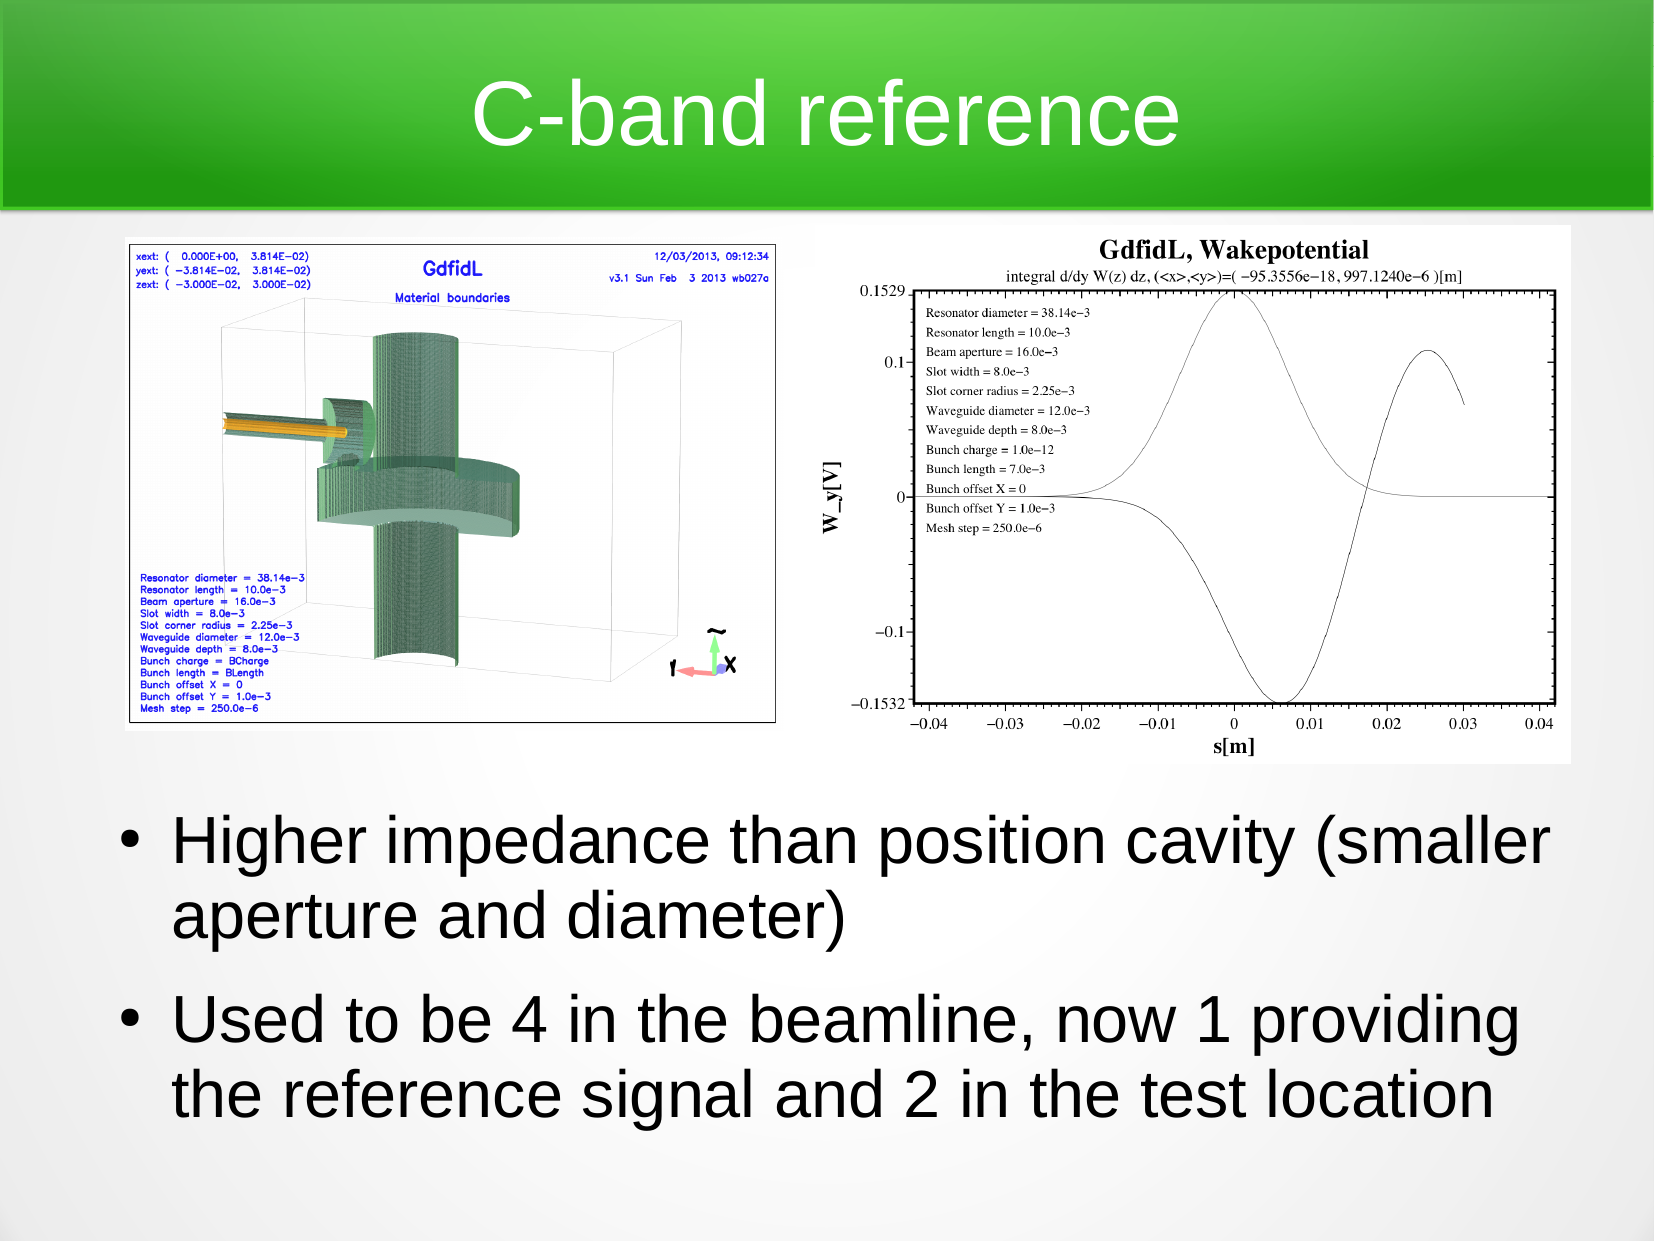

# C-band reference
Higher impedance than position cavity (smaller aperture and diameter)
Used to be 4 in the beamline, now 1 providing the reference signal and 2 in the test location